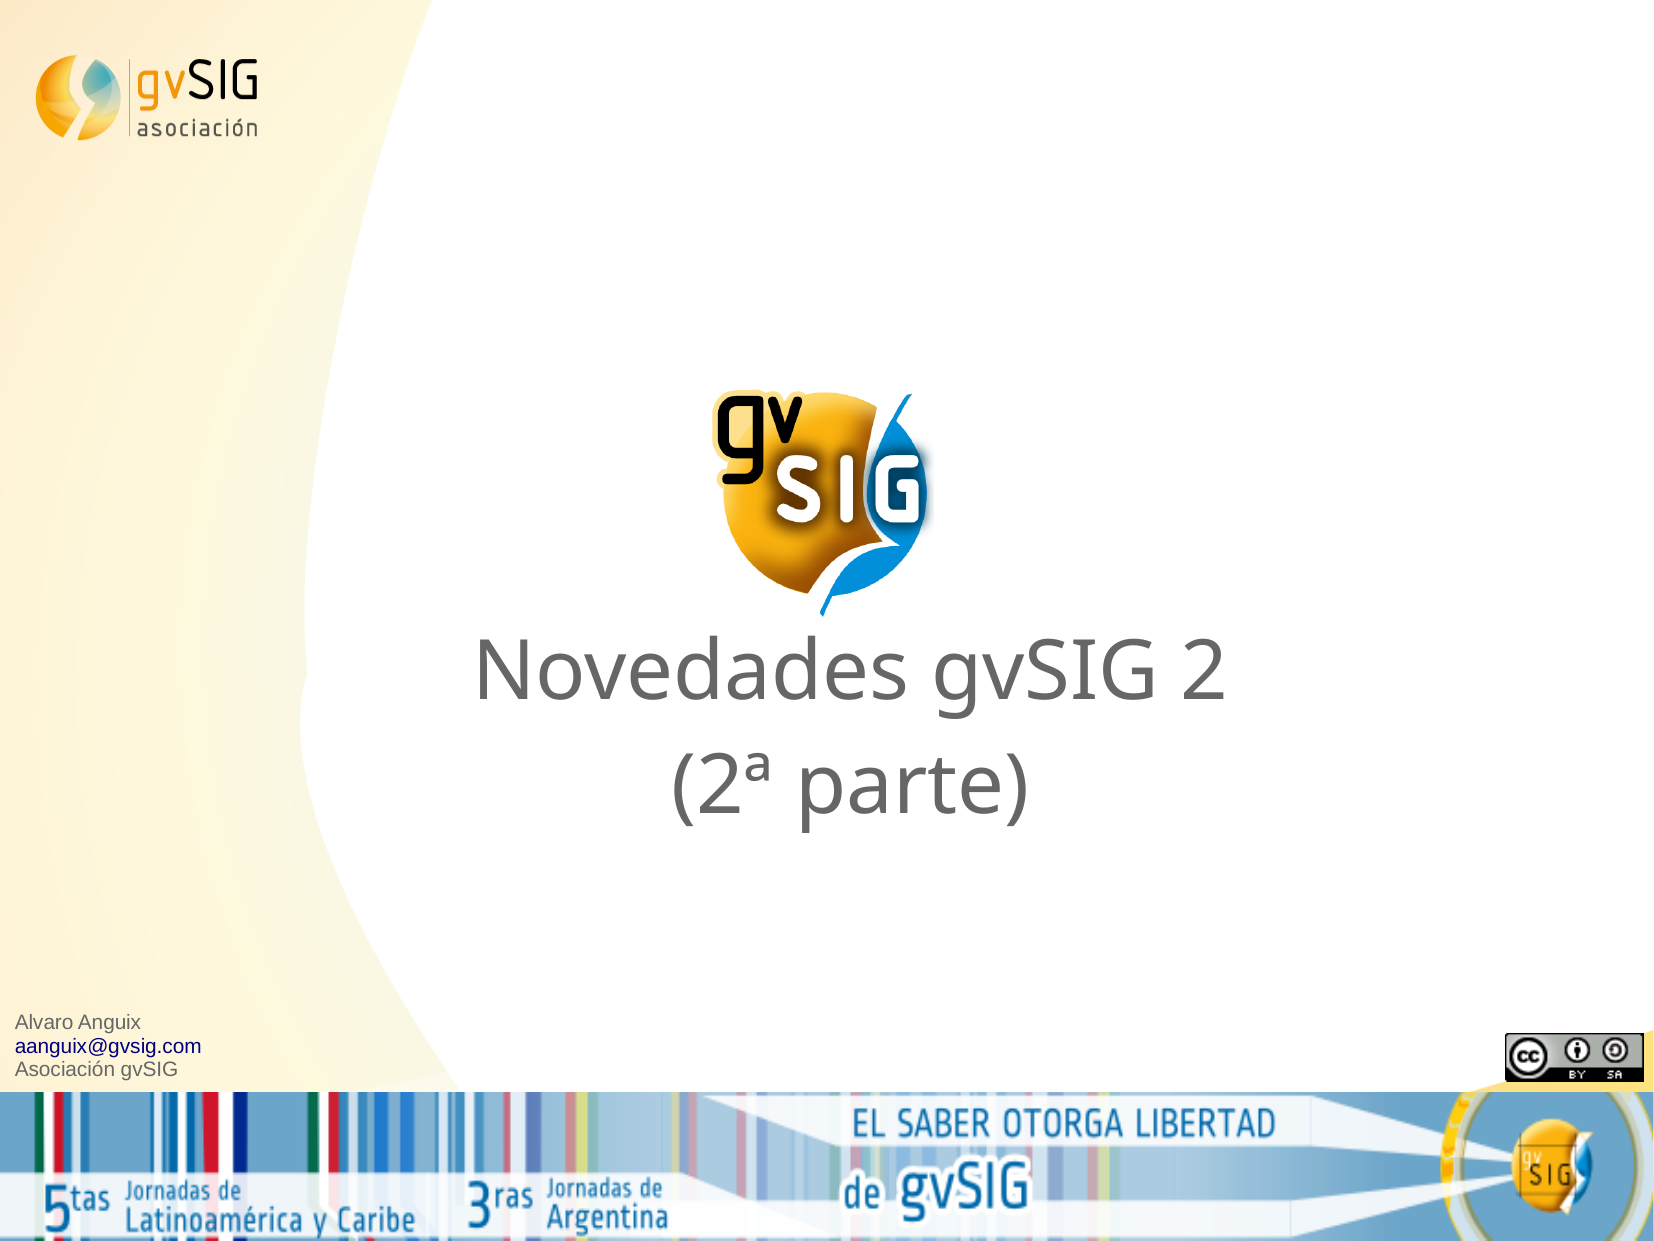

# Novedades gvSIG 2 (2ª parte)
Alvaro Anguix
aanguix@gvsig.com
Asociación gvSIG